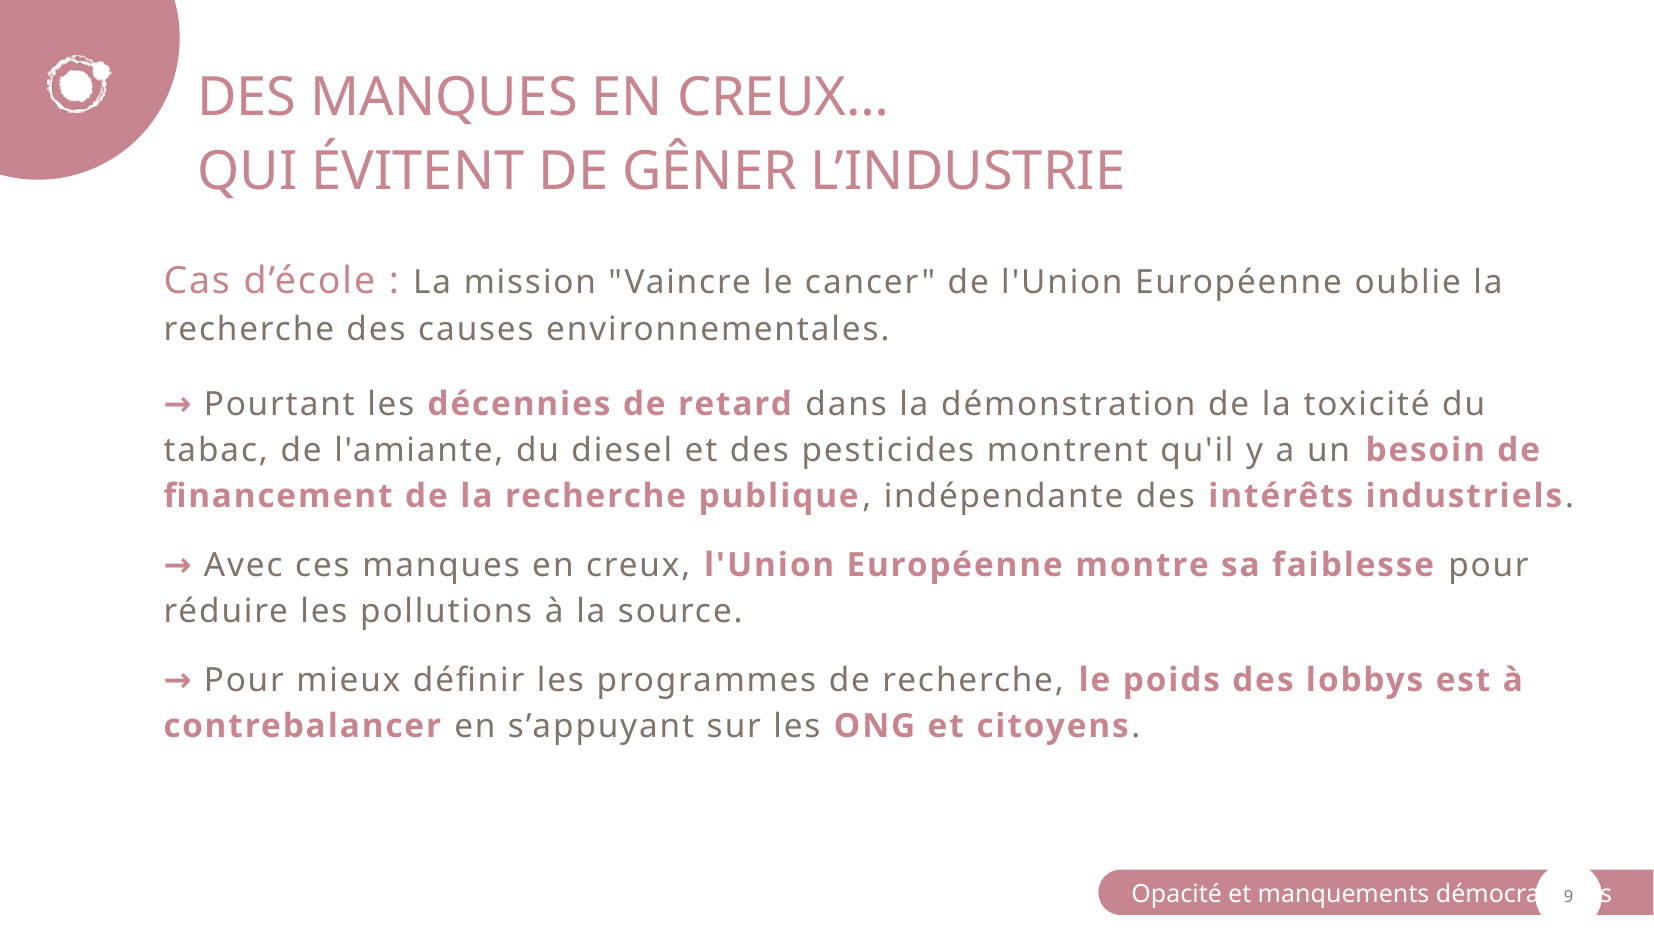

# DES MANQUES EN CREUX… QUI ÉVITENT DE GÊNER L’INDUSTRIE
Cas d’école : La mission "Vaincre le cancer" de l'Union Européenne oublie la recherche des causes environnementales.
→ Pourtant les décennies de retard dans la démonstration de la toxicité du tabac, de l'amiante, du diesel et des pesticides montrent qu'il y a un besoin de financement de la recherche publique, indépendante des intérêts industriels.
→ Avec ces manques en creux, l'Union Européenne montre sa faiblesse pour réduire les pollutions à la source.
→ Pour mieux définir les programmes de recherche, le poids des lobbys est à contrebalancer en s’appuyant sur les ONG et citoyens.
9
9
Opacité et manquements démocratiques